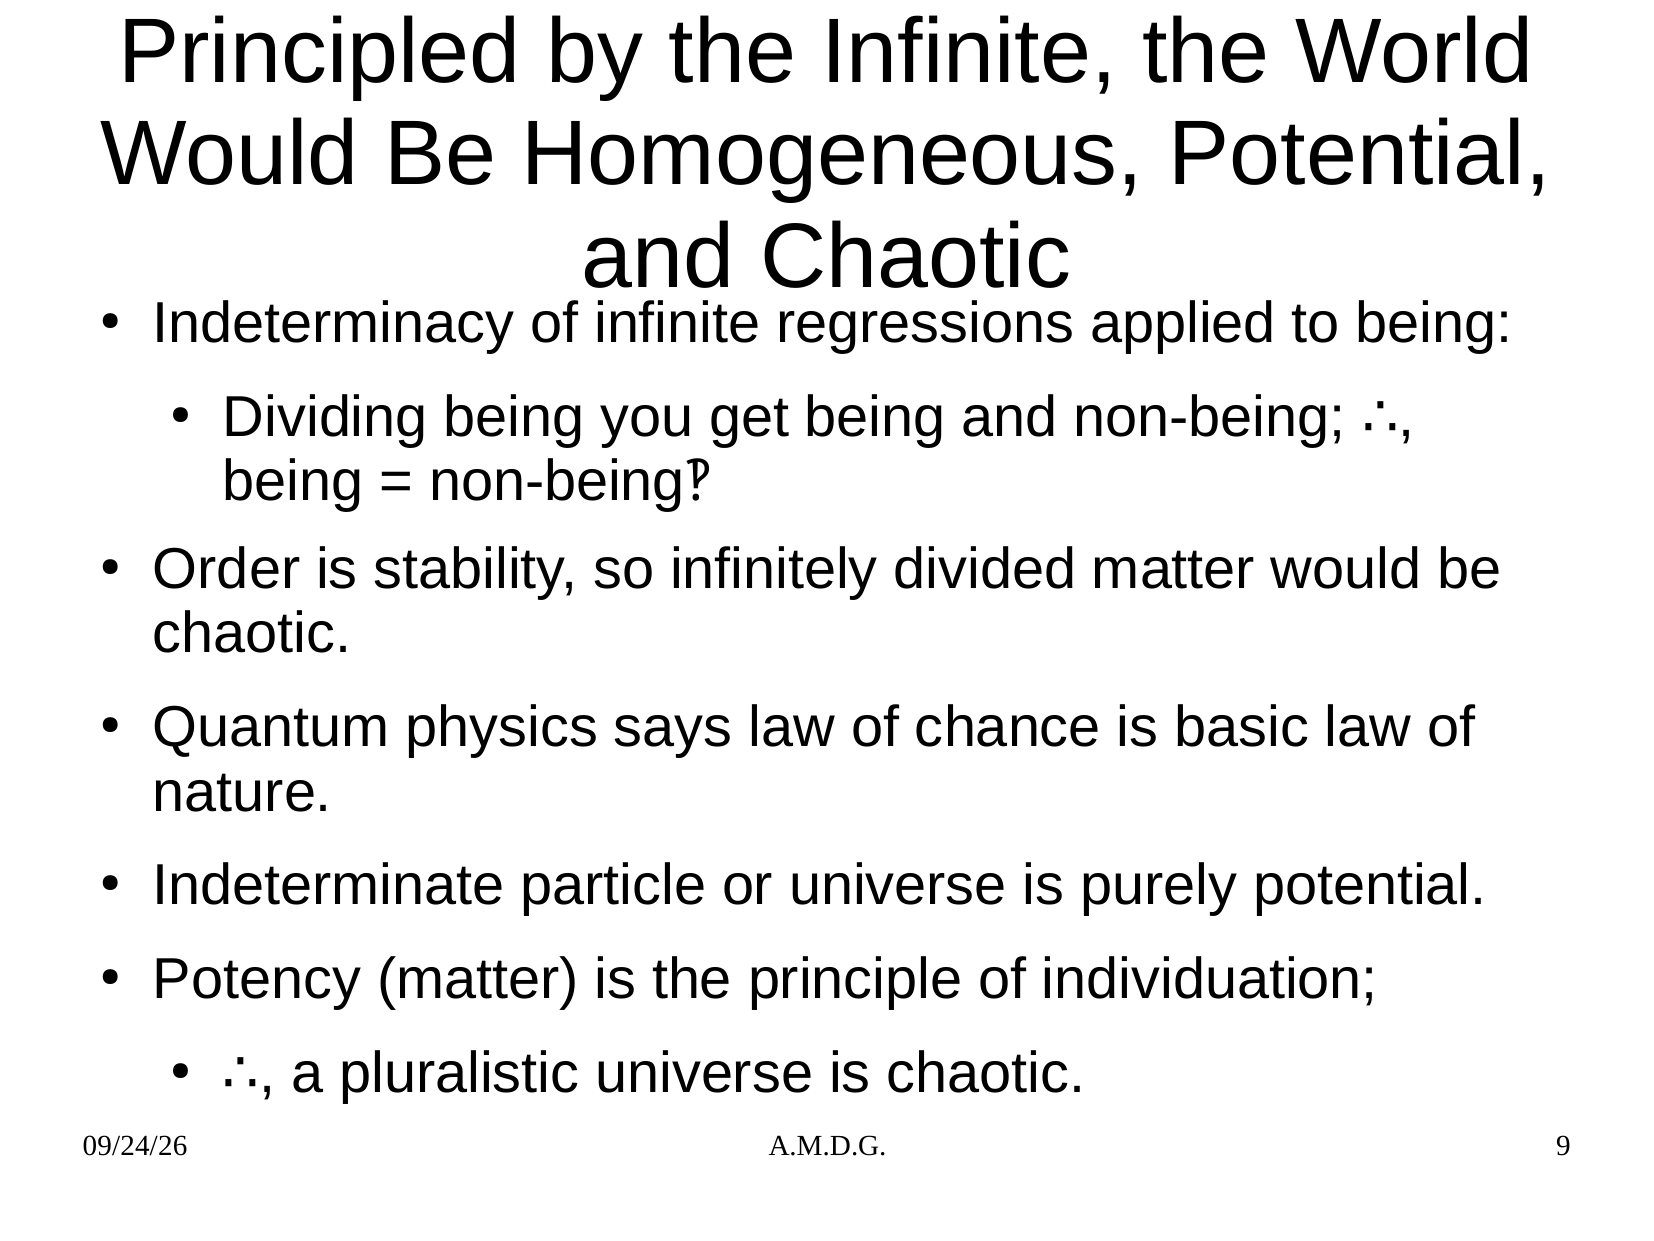

# Principled by the Infinite, the World Would Be Homogeneous, Potential, and Chaotic
Indeterminacy of infinite regressions applied to being:
Dividing being you get being and non-being; ∴, being = non-being‽
Order is stability, so infinitely divided matter would be chaotic.
Quantum physics says law of chance is basic law of nature.
Indeterminate particle or universe is purely potential.
Potency (matter) is the principle of individuation;
∴, a pluralistic universe is chaotic.
`
A.M.D.G.
9